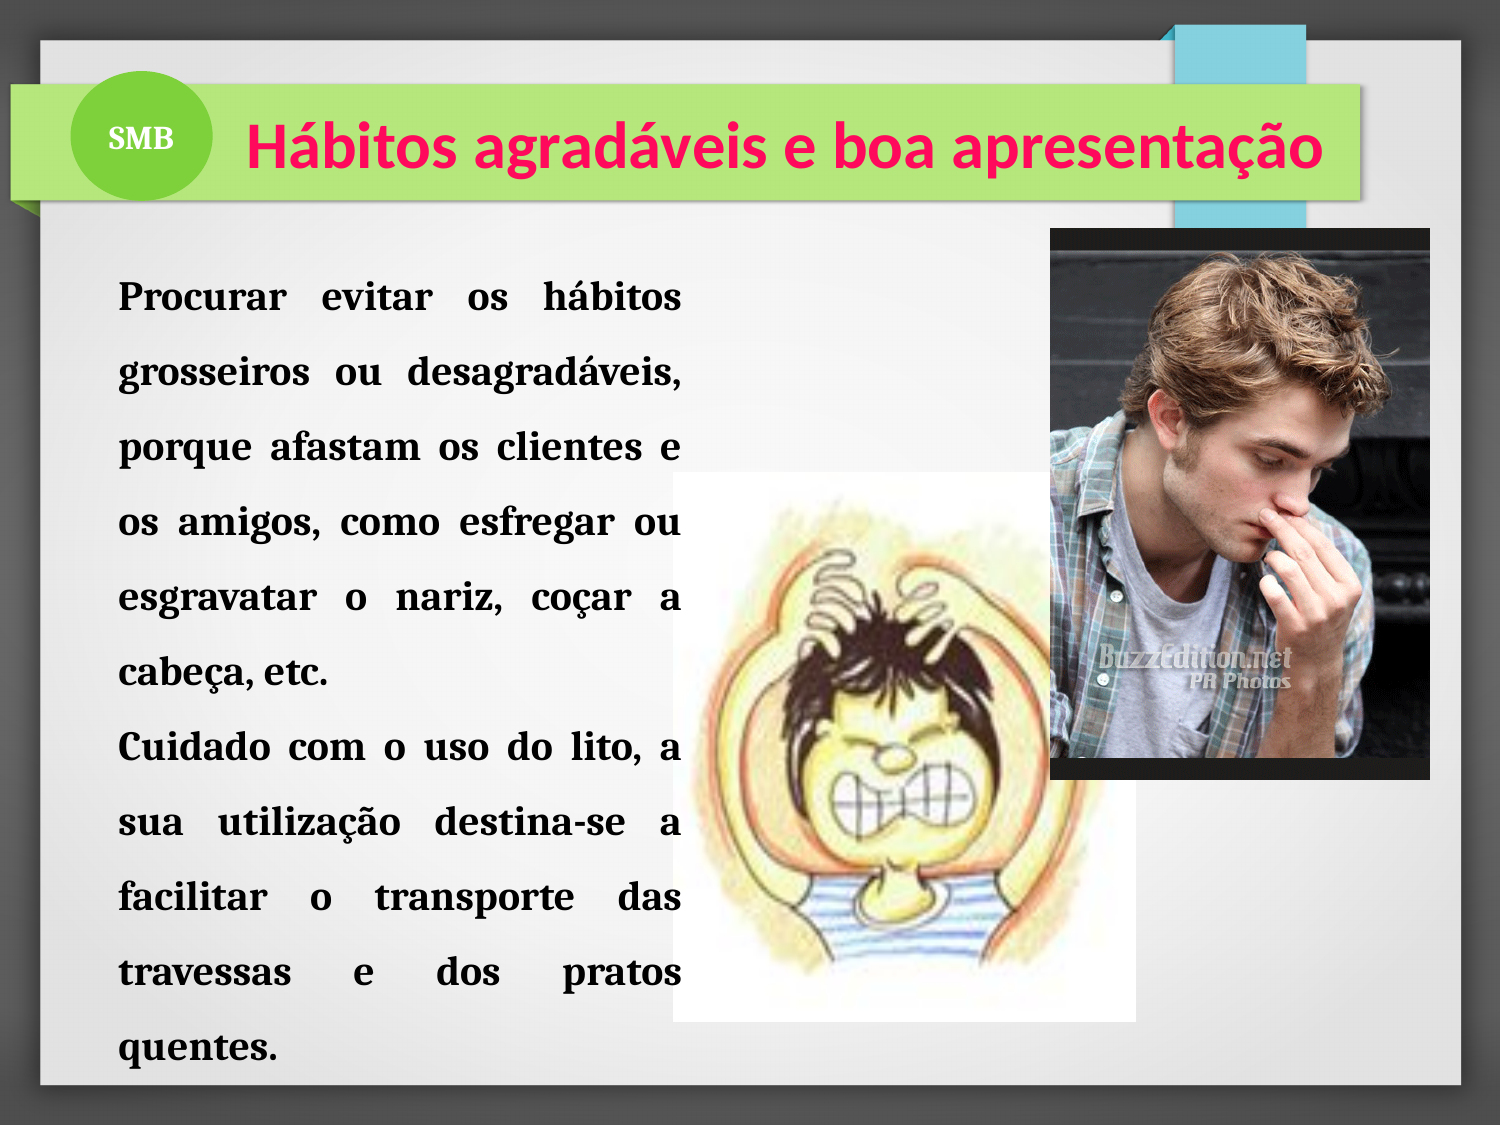

SMB
 Hábitos agradáveis e boa apresentação
Procurar evitar os hábitos grosseiros ou desagradáveis, porque afastam os clientes e os amigos, como esfregar ou esgravatar o nariz, coçar a cabeça, etc.
Cuidado com o uso do lito, a sua utilização destina-se a facilitar o transporte das travessas e dos pratos quentes.